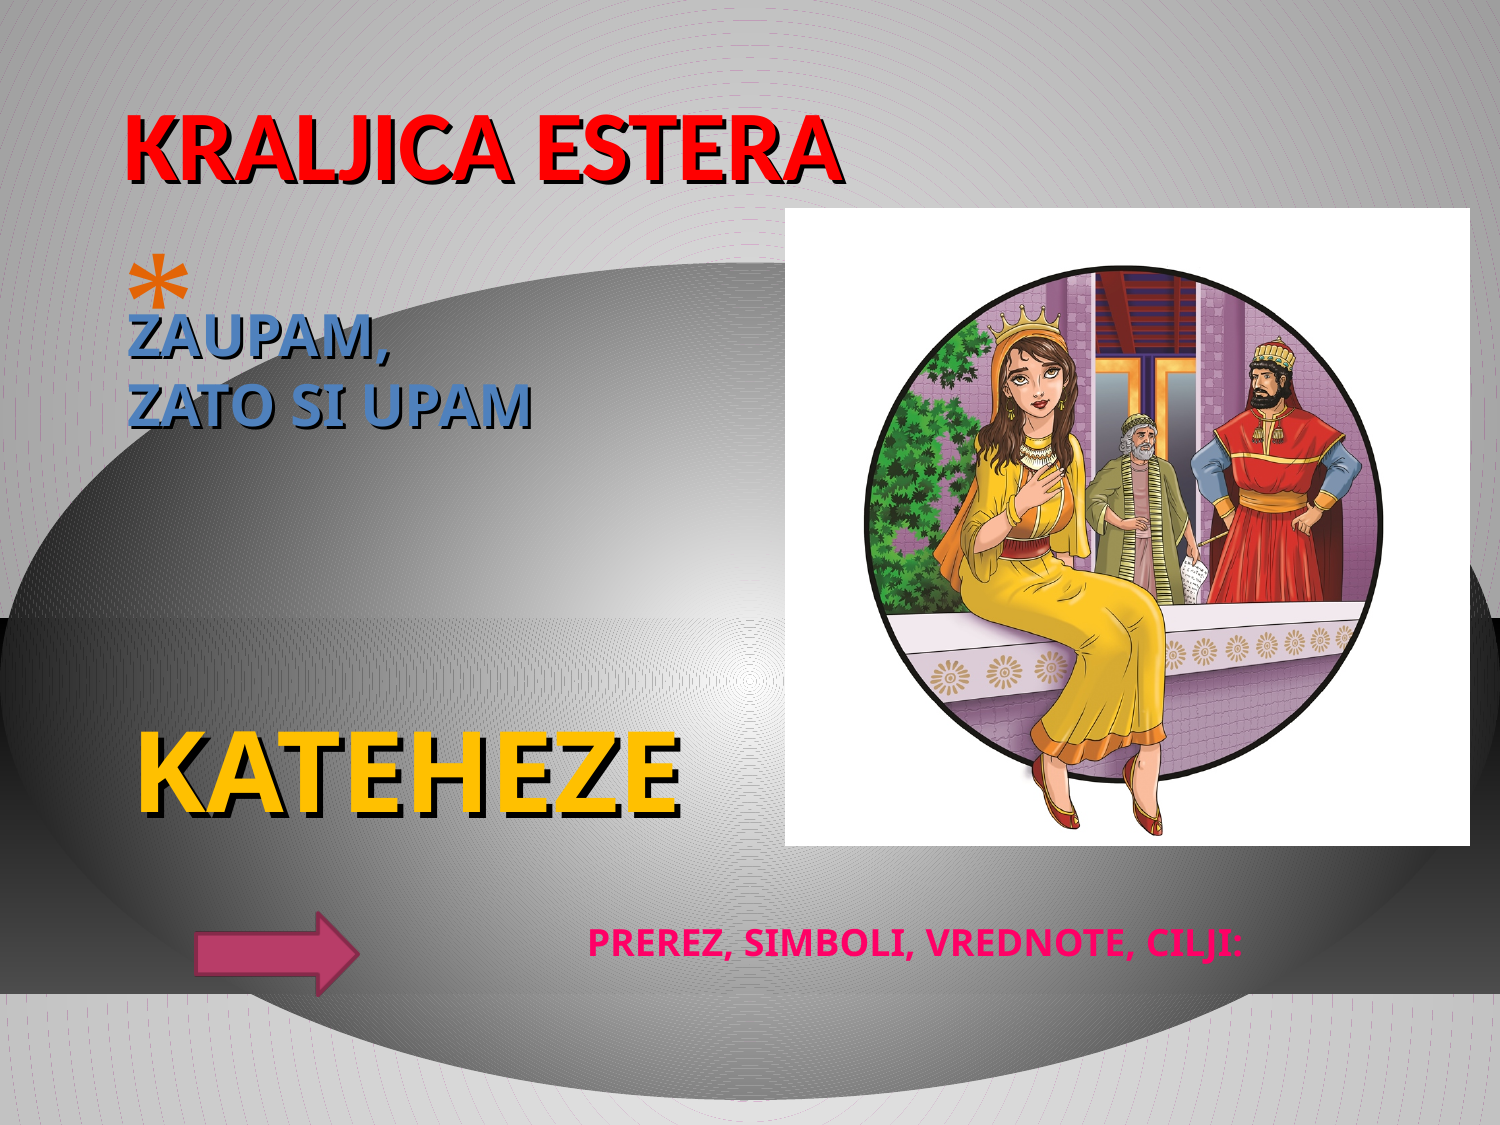

KRALJICA ESTERA
ZAUPAM,
ZATO SI UPAM
# KATEHEZE
PREREZ, SIMBOLI, VREDNOTE, CILJI: